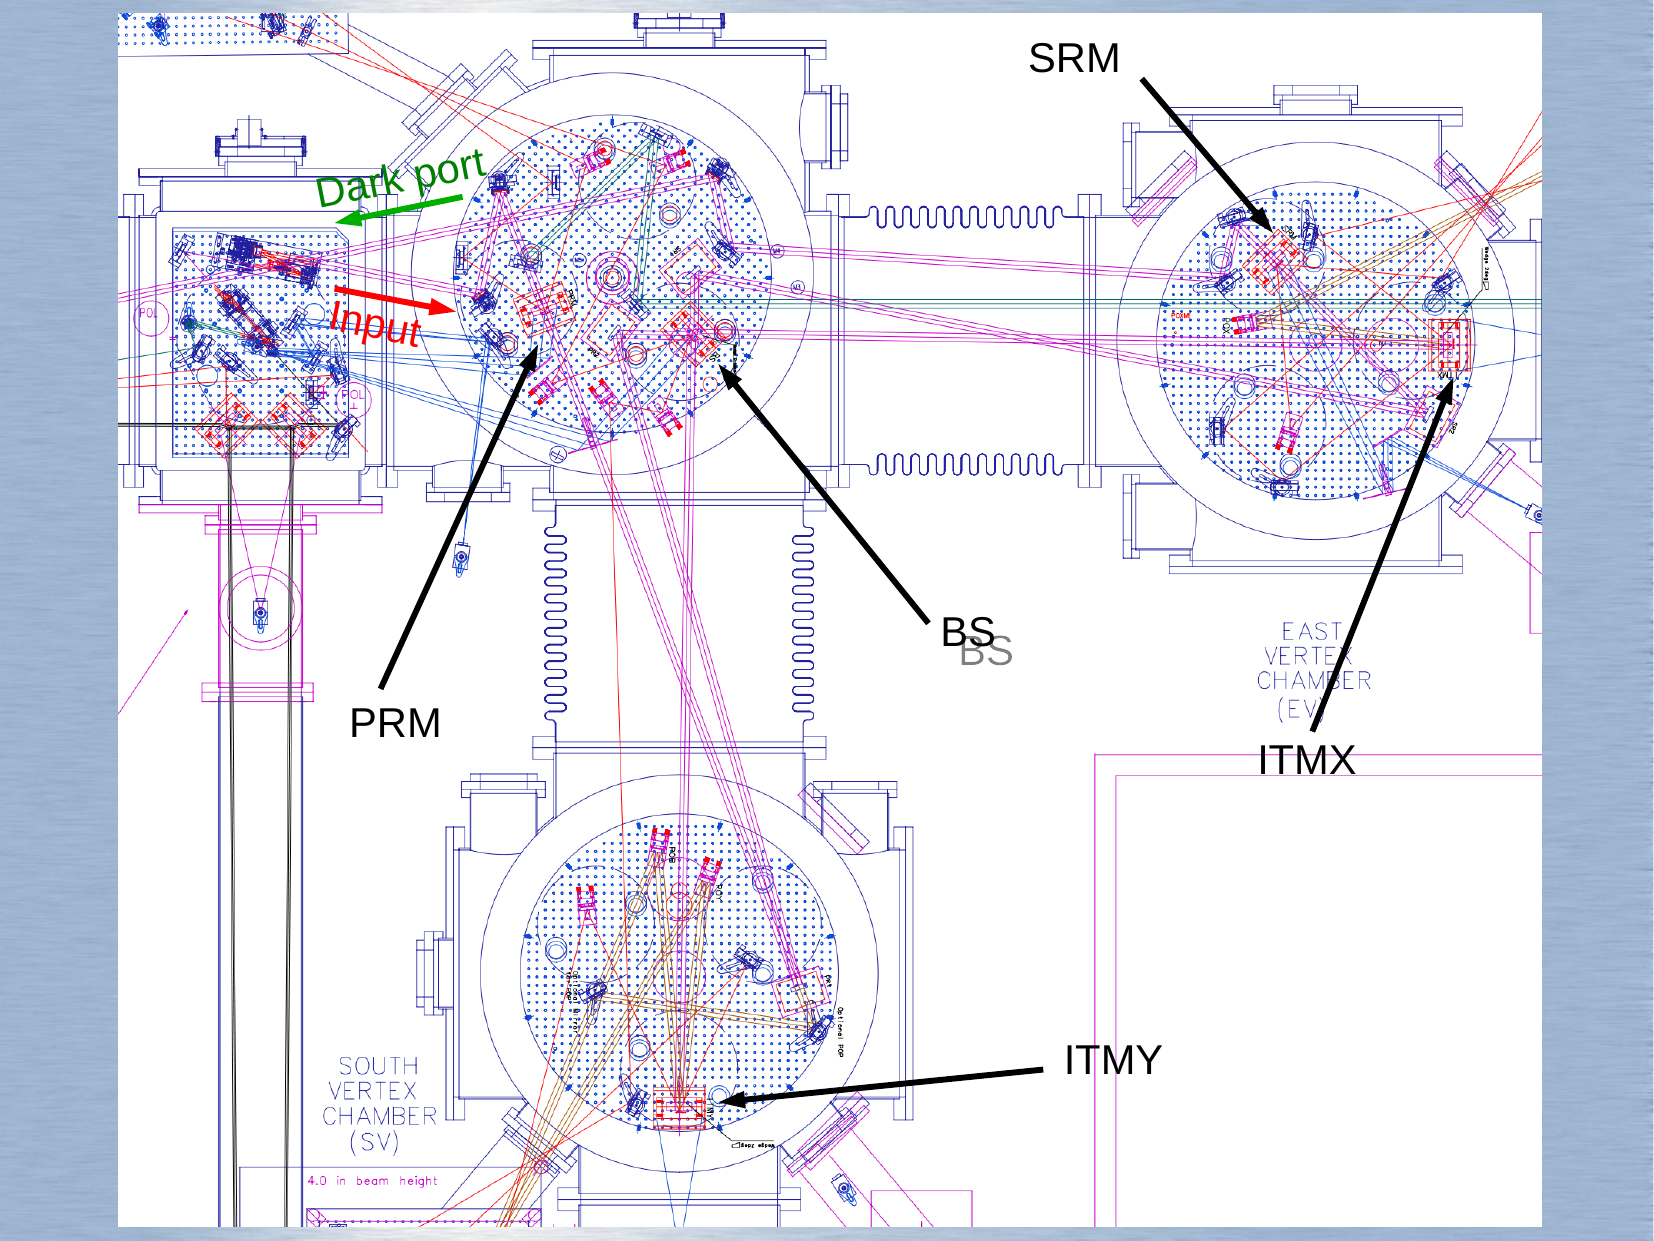

SRM
Dark port
Input
BS
PRM
ITMX
ITMY